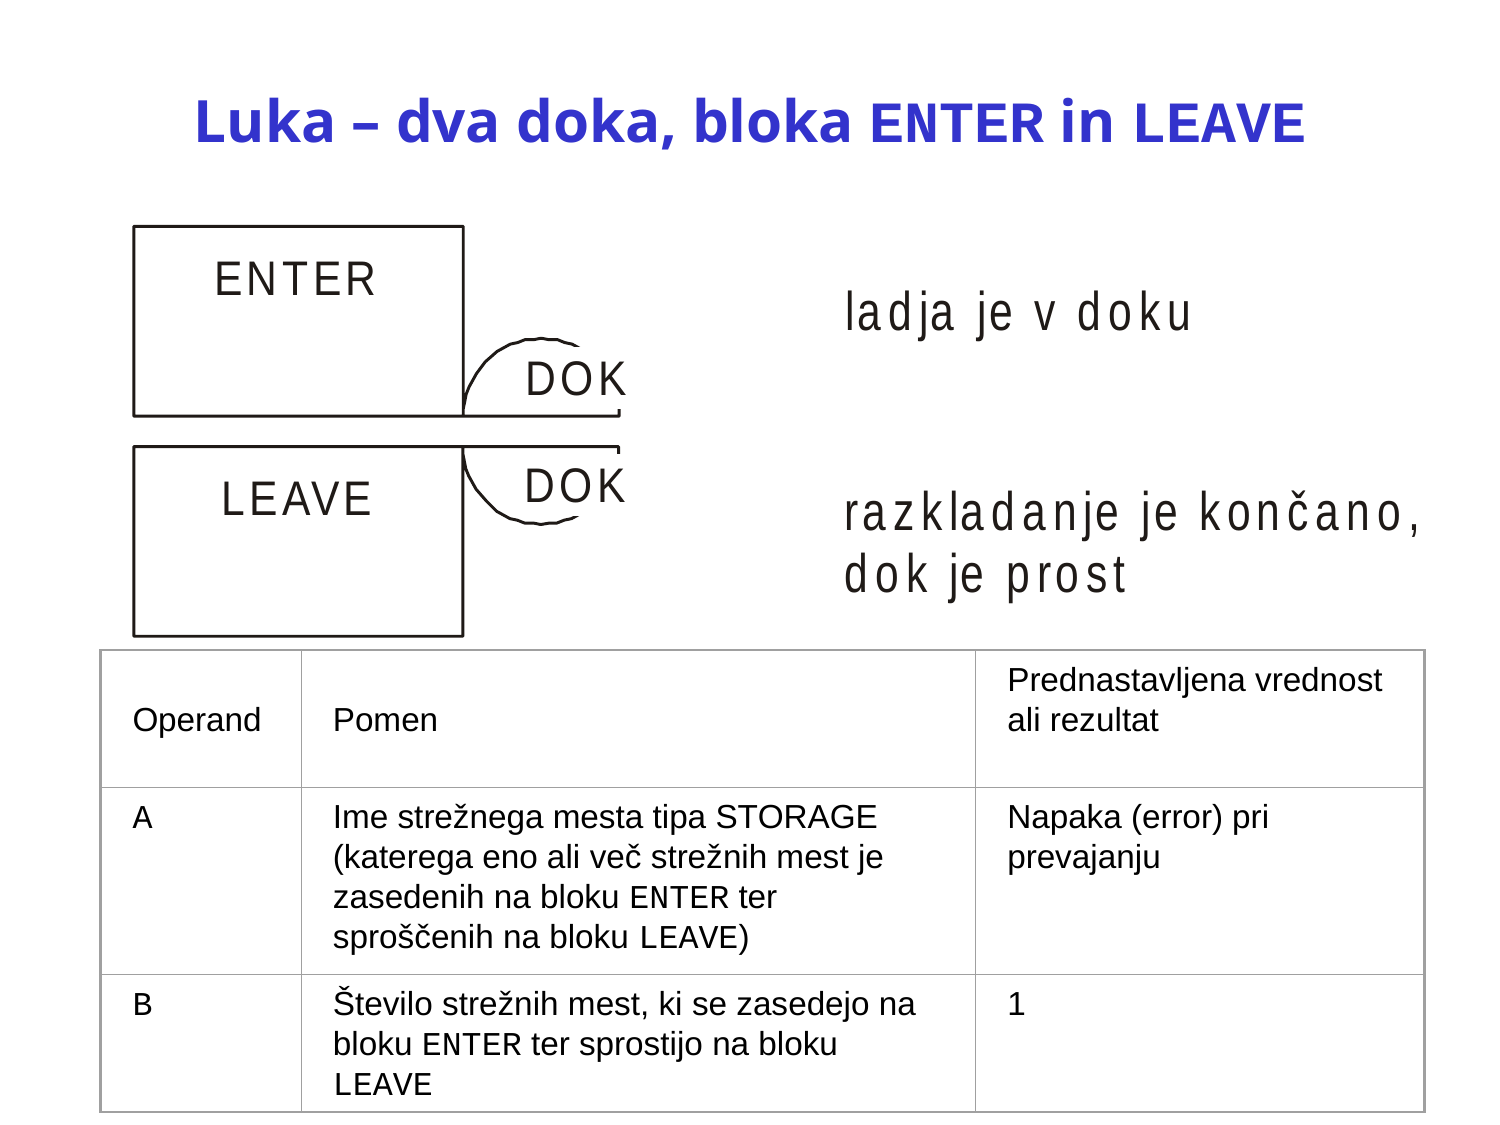

# Luka – dva doka, bloka ENTER in LEAVE
Operand
Pomen
Prednastavljena vrednost ali rezultat
A
Ime strežnega mesta tipa STORAGE (katerega eno ali več strežnih mest je zasedenih na bloku ENTER ter sproščenih na bloku LEAVE)
Napaka (error) pri prevajanju
B
Število strežnih mest, ki se zasedejo na bloku ENTER ter sprostijo na bloku LEAVE
1